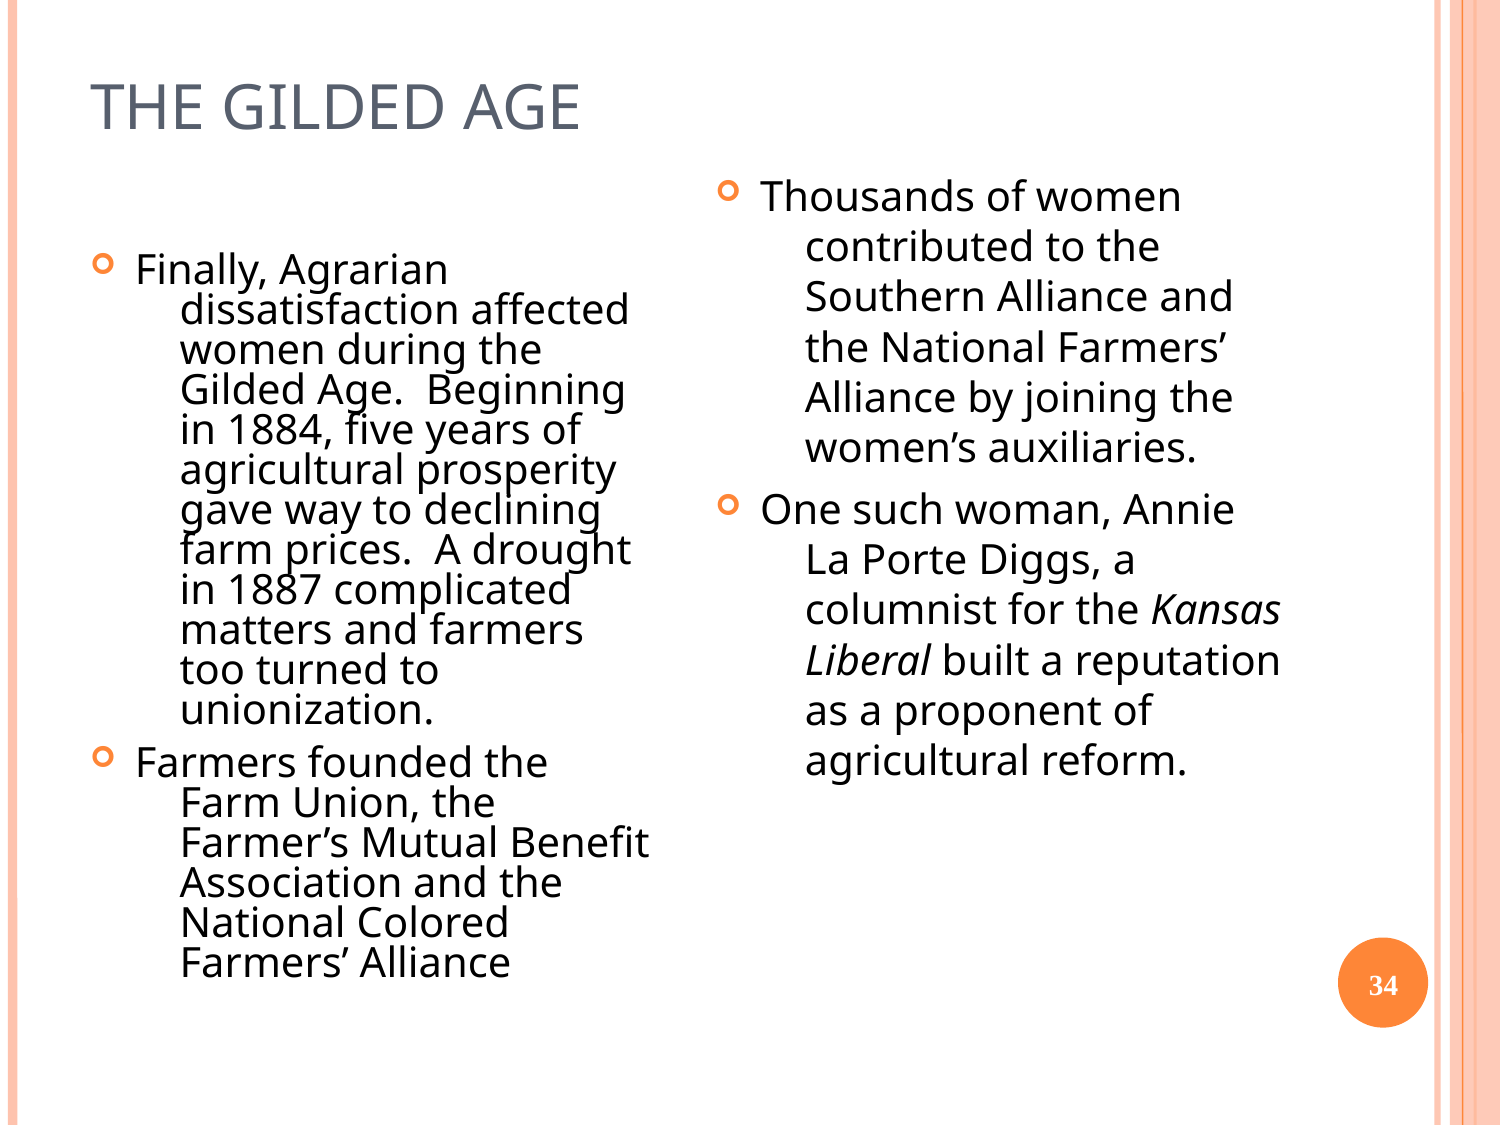

# The Gilded Age
Finally, Agrarian dissatisfaction affected women during the Gilded Age. Beginning in 1884, five years of agricultural prosperity gave way to declining farm prices. A drought in 1887 complicated matters and farmers too turned to unionization.
Farmers founded the Farm Union, the Farmer’s Mutual Benefit Association and the National Colored Farmers’ Alliance
Thousands of women contributed to the Southern Alliance and the National Farmers’ Alliance by joining the women’s auxiliaries.
One such woman, Annie La Porte Diggs, a columnist for the Kansas Liberal built a reputation as a proponent of agricultural reform.